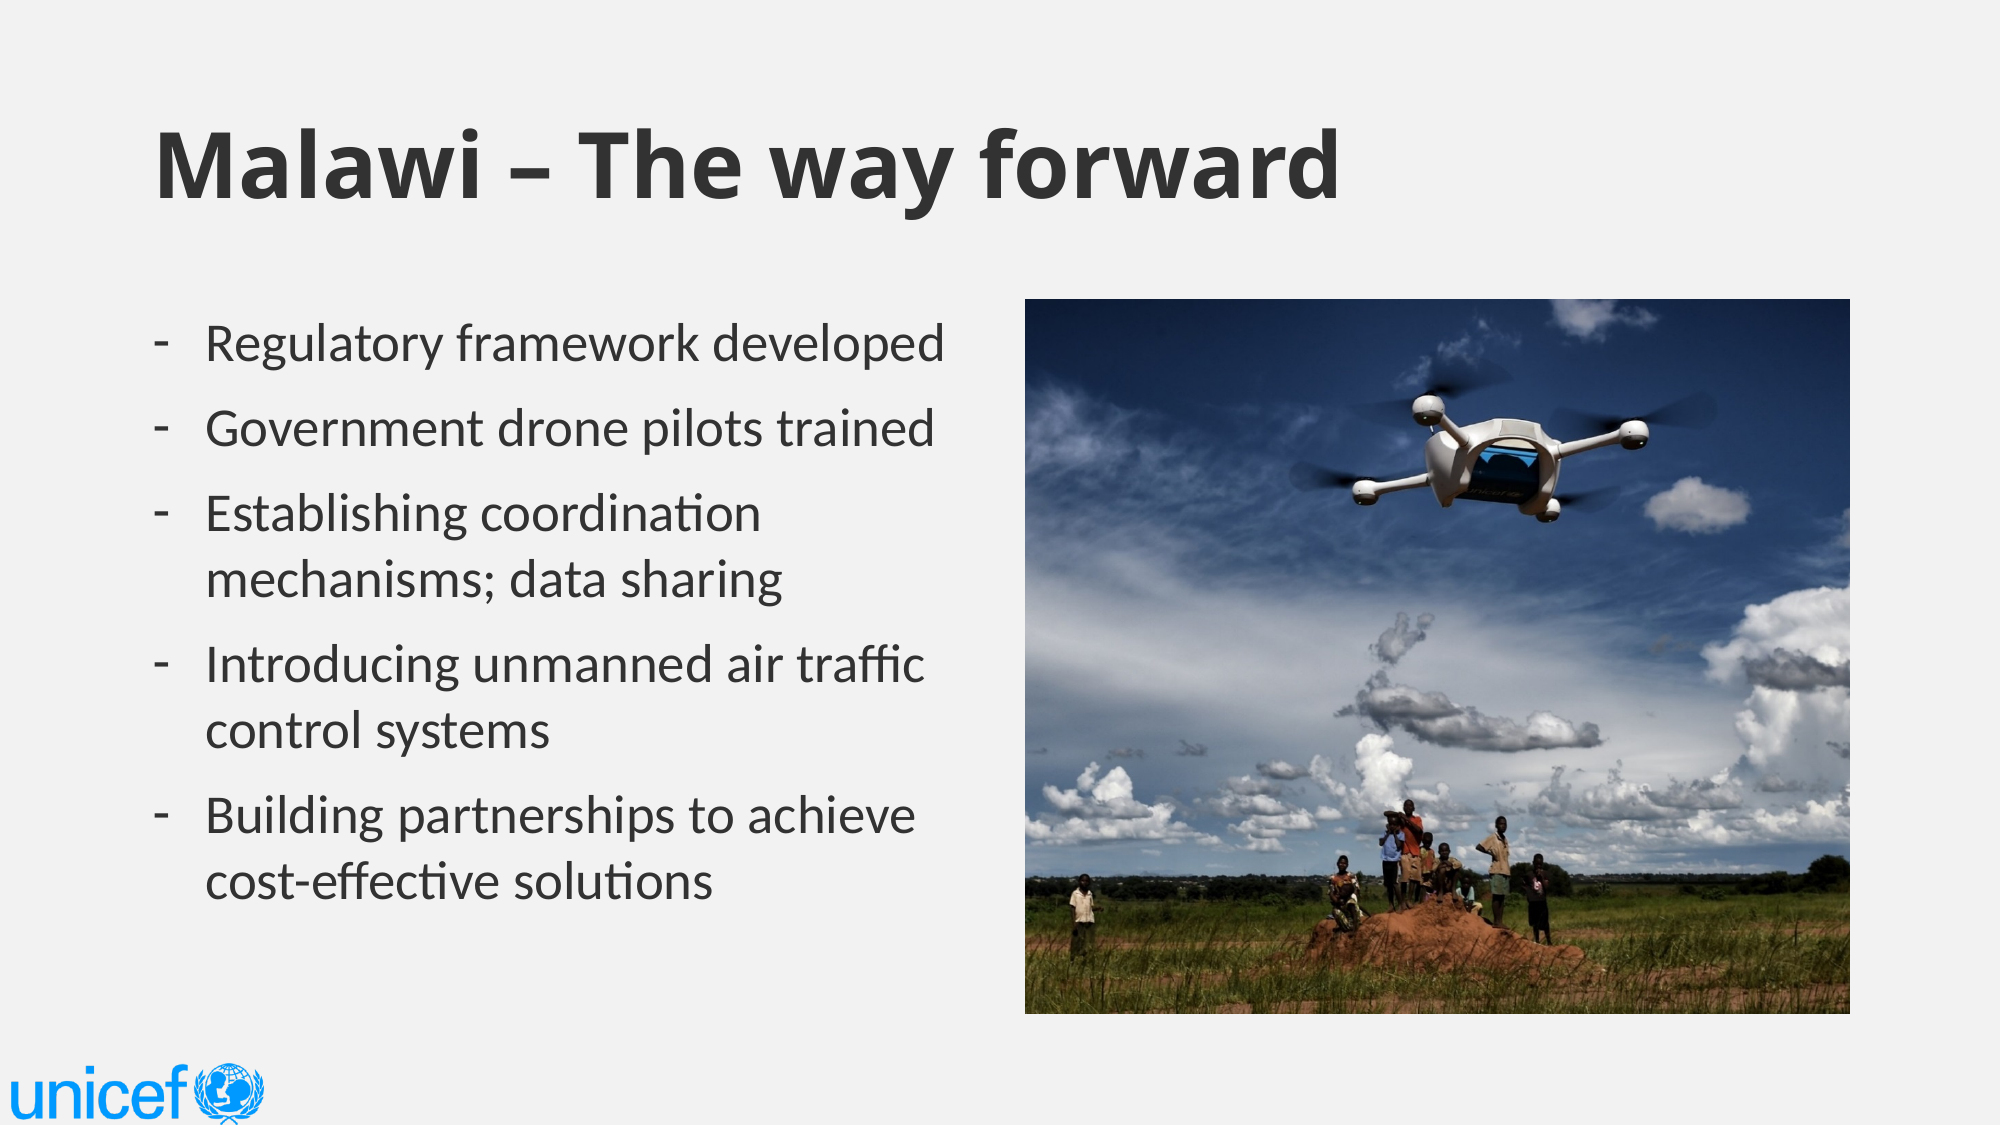

# Malawi – The way forward
Regulatory framework developed
Government drone pilots trained
Establishing coordination mechanisms; data sharing
Introducing unmanned air traffic control systems
Building partnerships to achieve cost-effective solutions